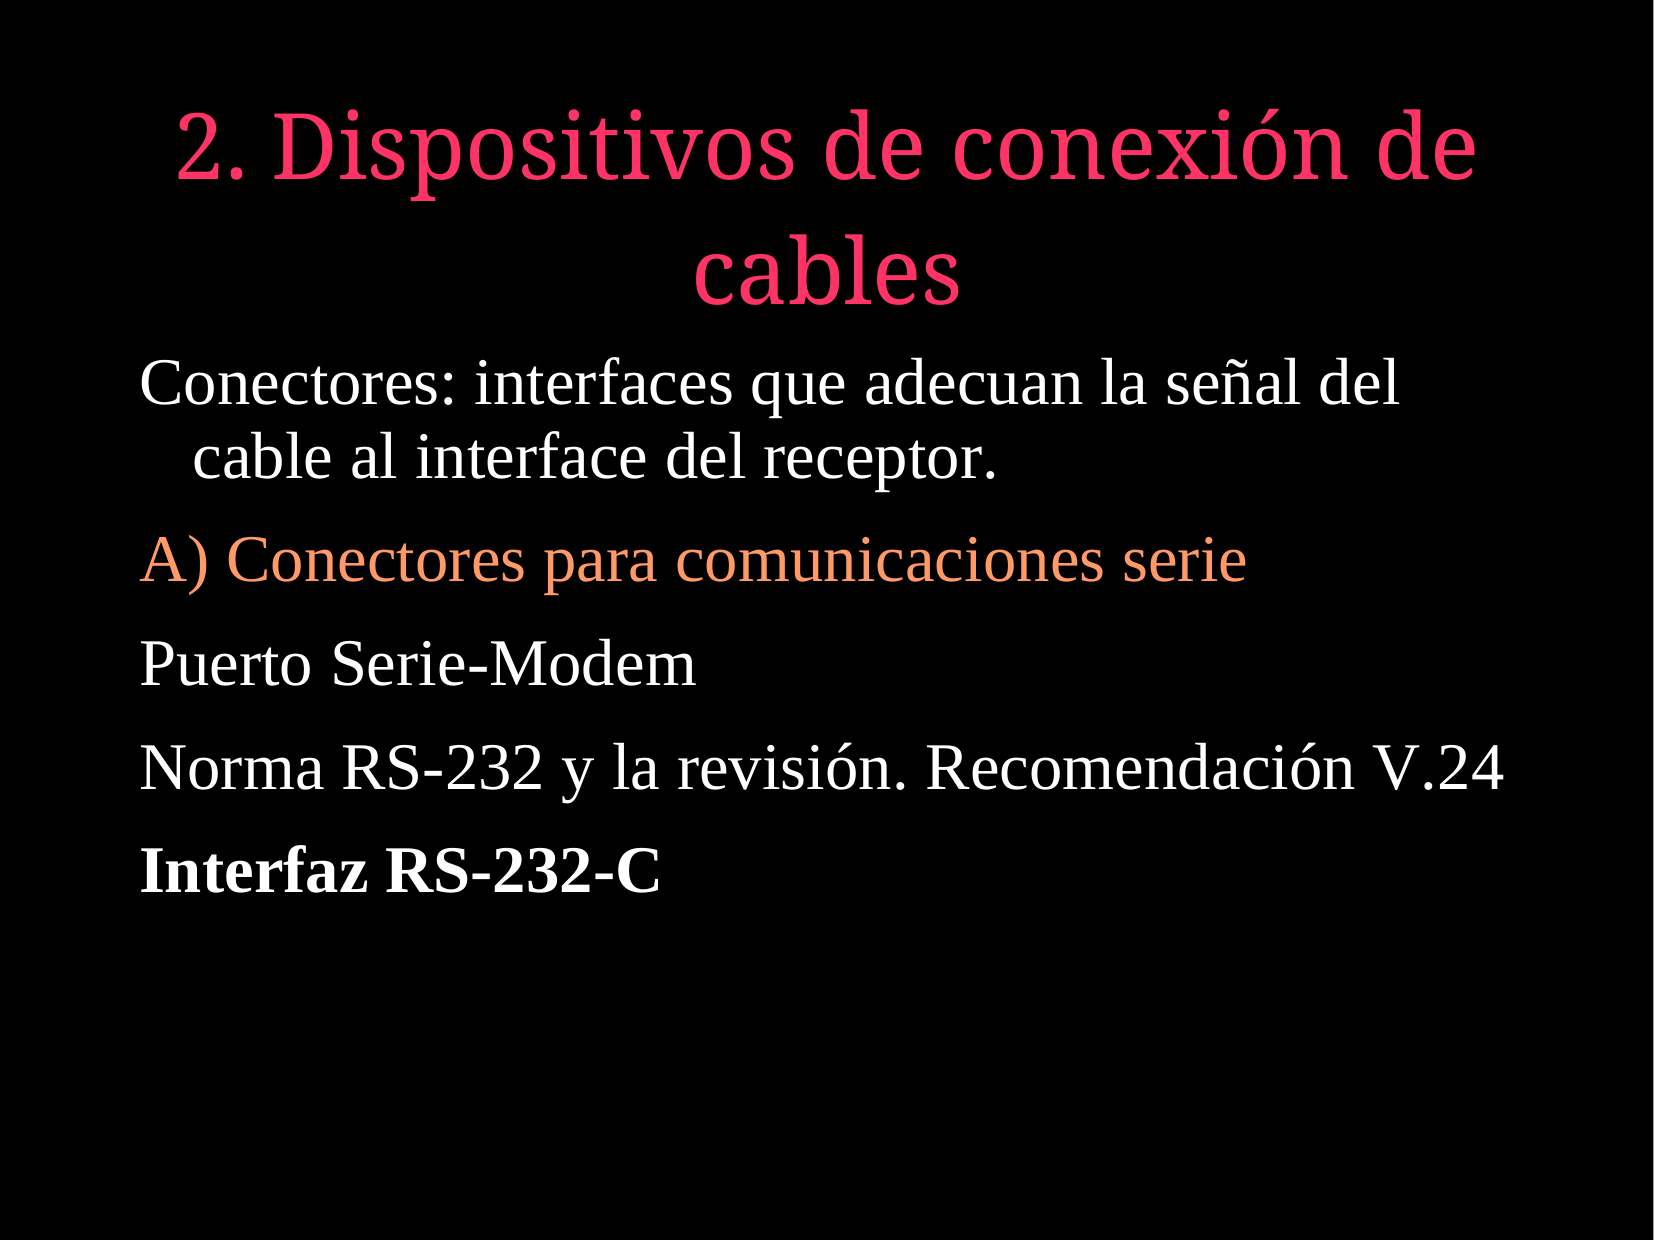

# 2. Dispositivos de conexión de cables
Conectores: interfaces que adecuan la señal del cable al interface del receptor.
A) Conectores para comunicaciones serie
Puerto Serie-Modem
Norma RS-232 y la revisión. Recomendación V.24
Interfaz RS-232-C